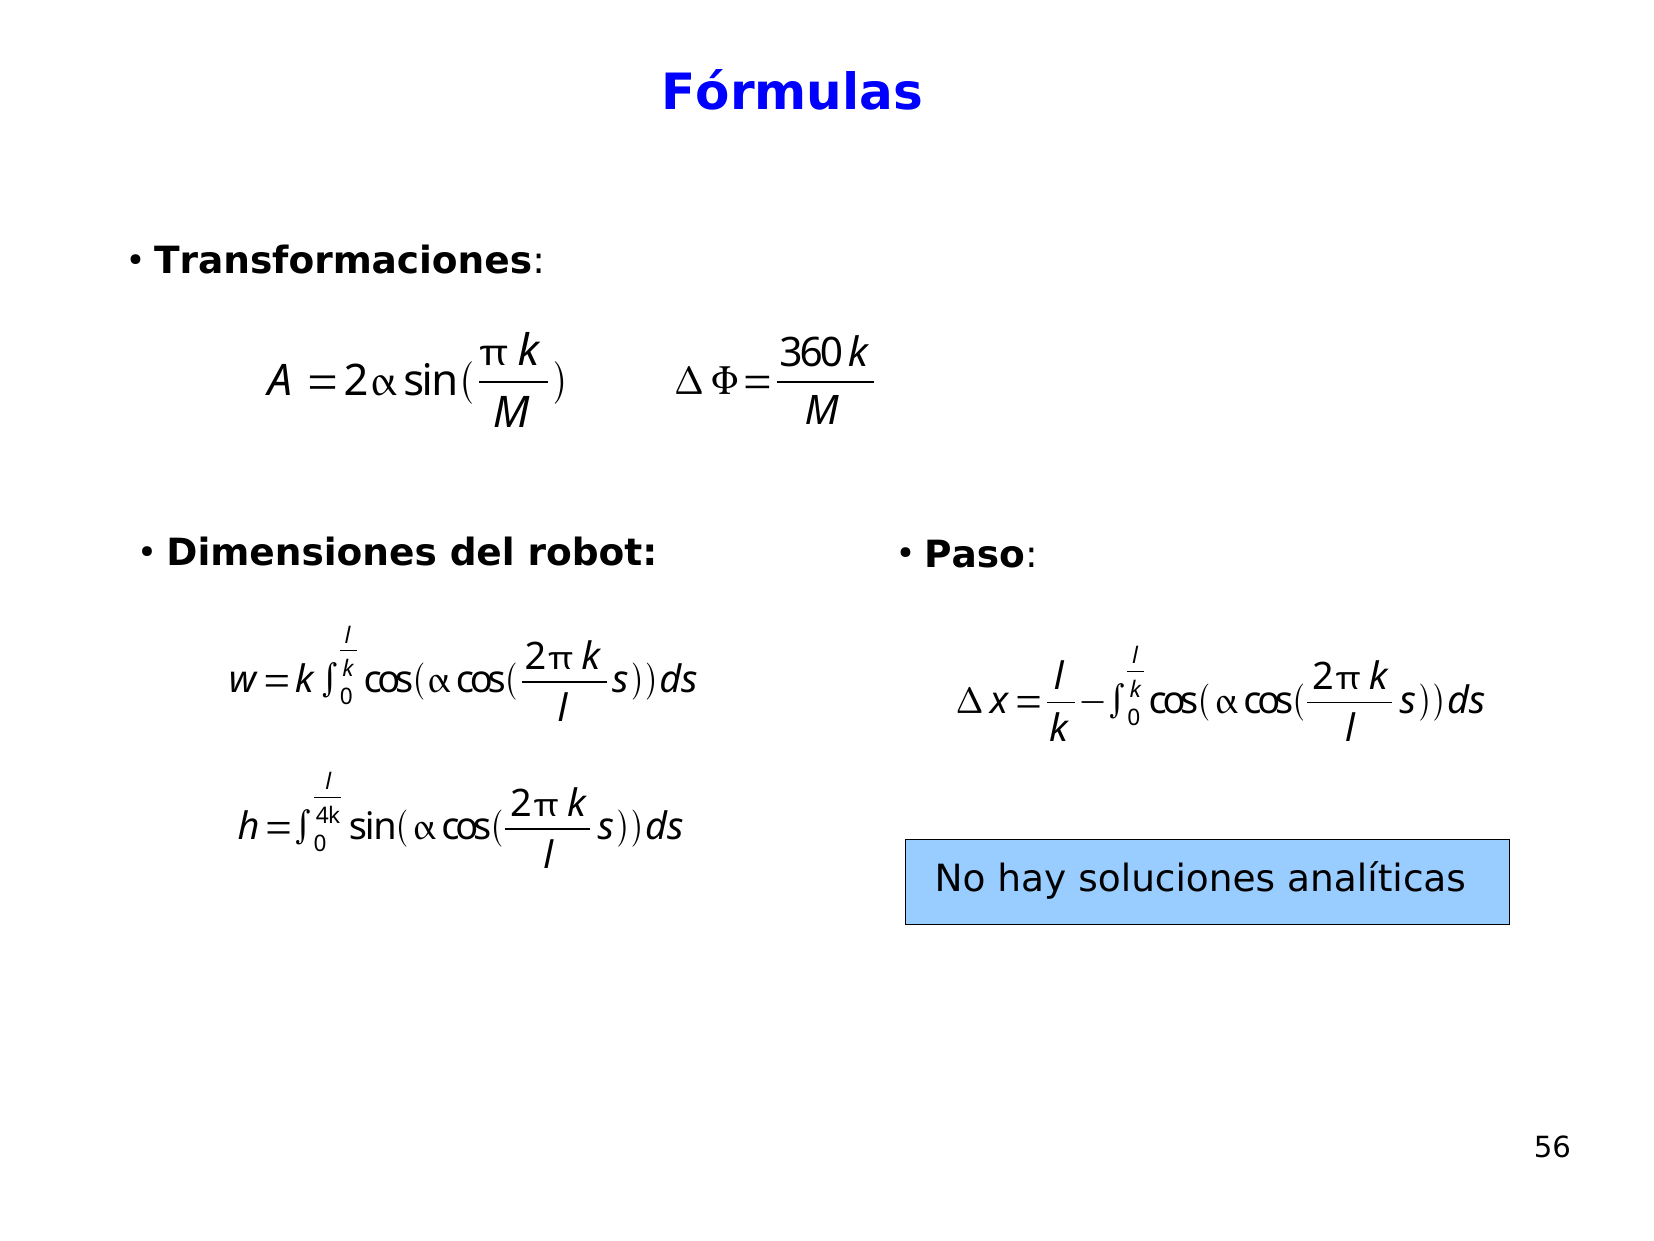

Fórmulas
 Transformaciones:
 Dimensiones del robot:
 Paso:
No hay soluciones analíticas
56